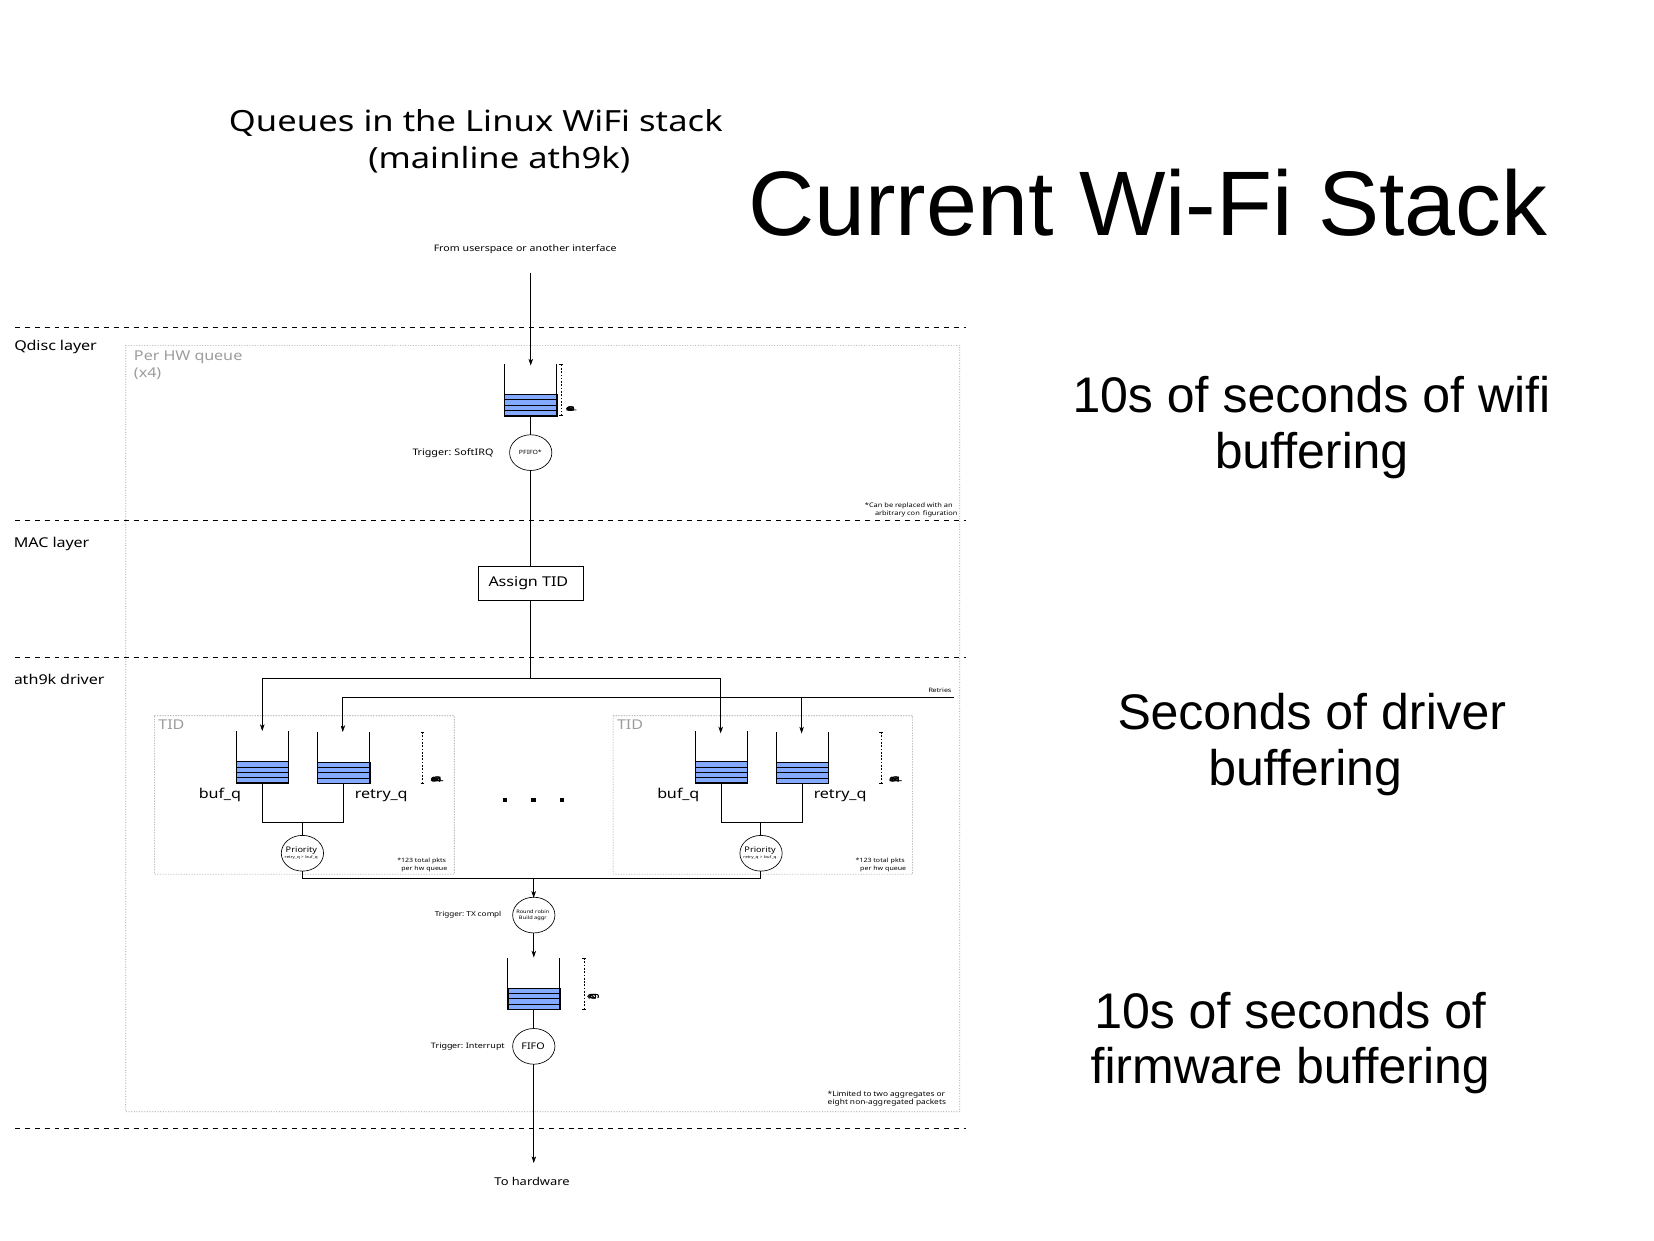

Current Wi-Fi Stack
# 10s of seconds of wifi buffering
 Seconds of driver buffering
10s of seconds of firmware buffering